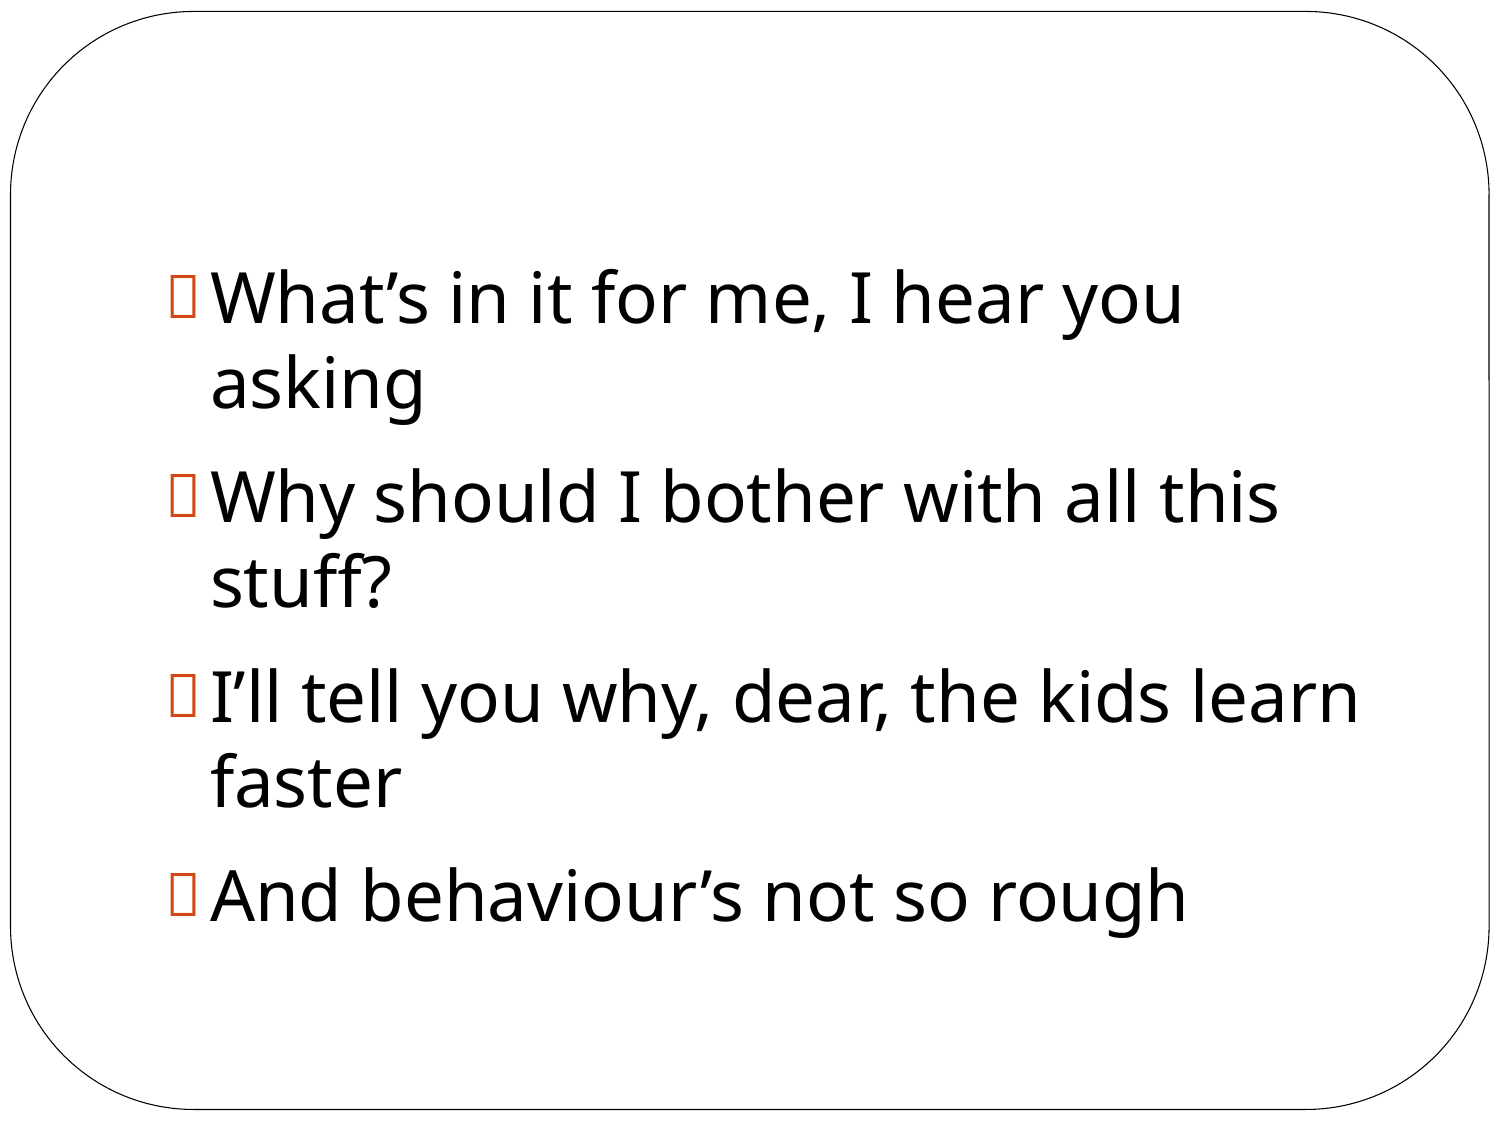

#
What’s in it for me, I hear you asking
Why should I bother with all this stuff?
I’ll tell you why, dear, the kids learn faster
And behaviour’s not so rough